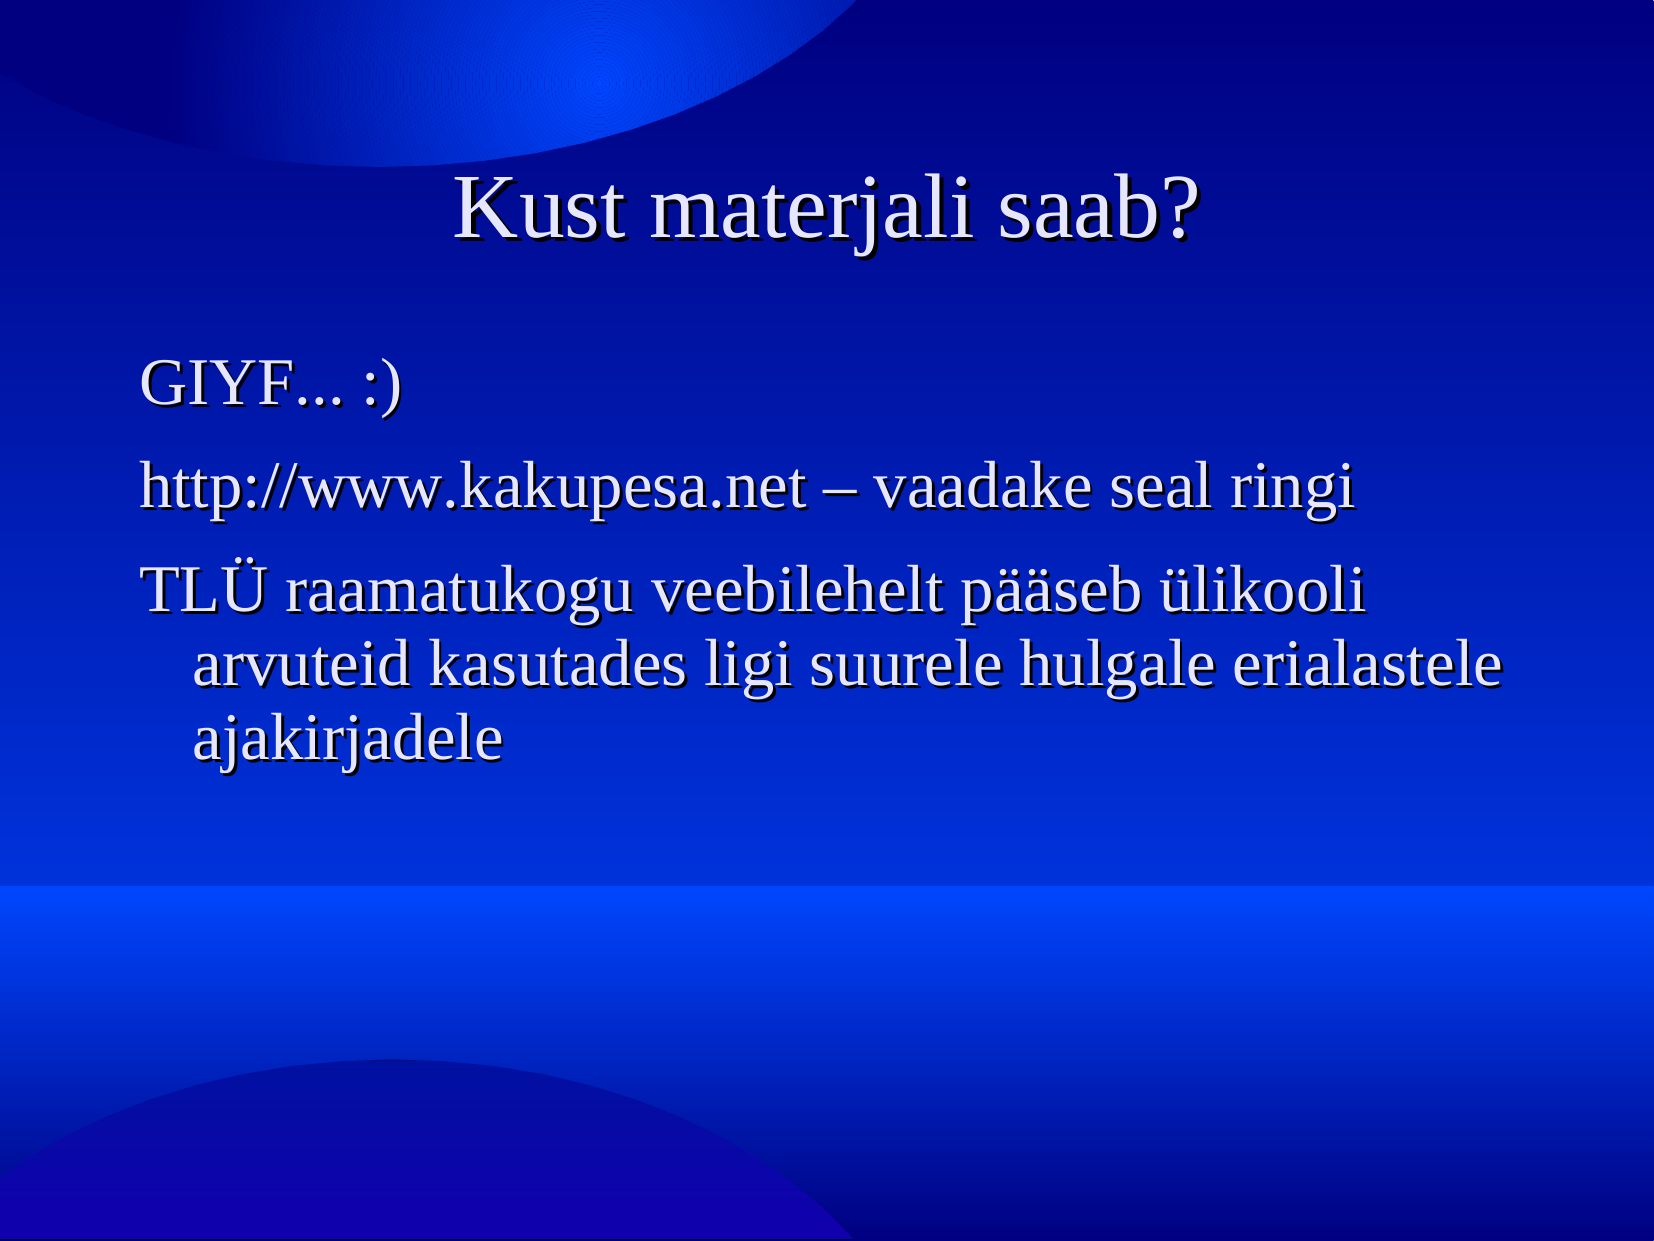

# Kust materjali saab?
GIYF... :)
http://www.kakupesa.net – vaadake seal ringi
TLÜ raamatukogu veebilehelt pääseb ülikooli arvuteid kasutades ligi suurele hulgale erialastele ajakirjadele